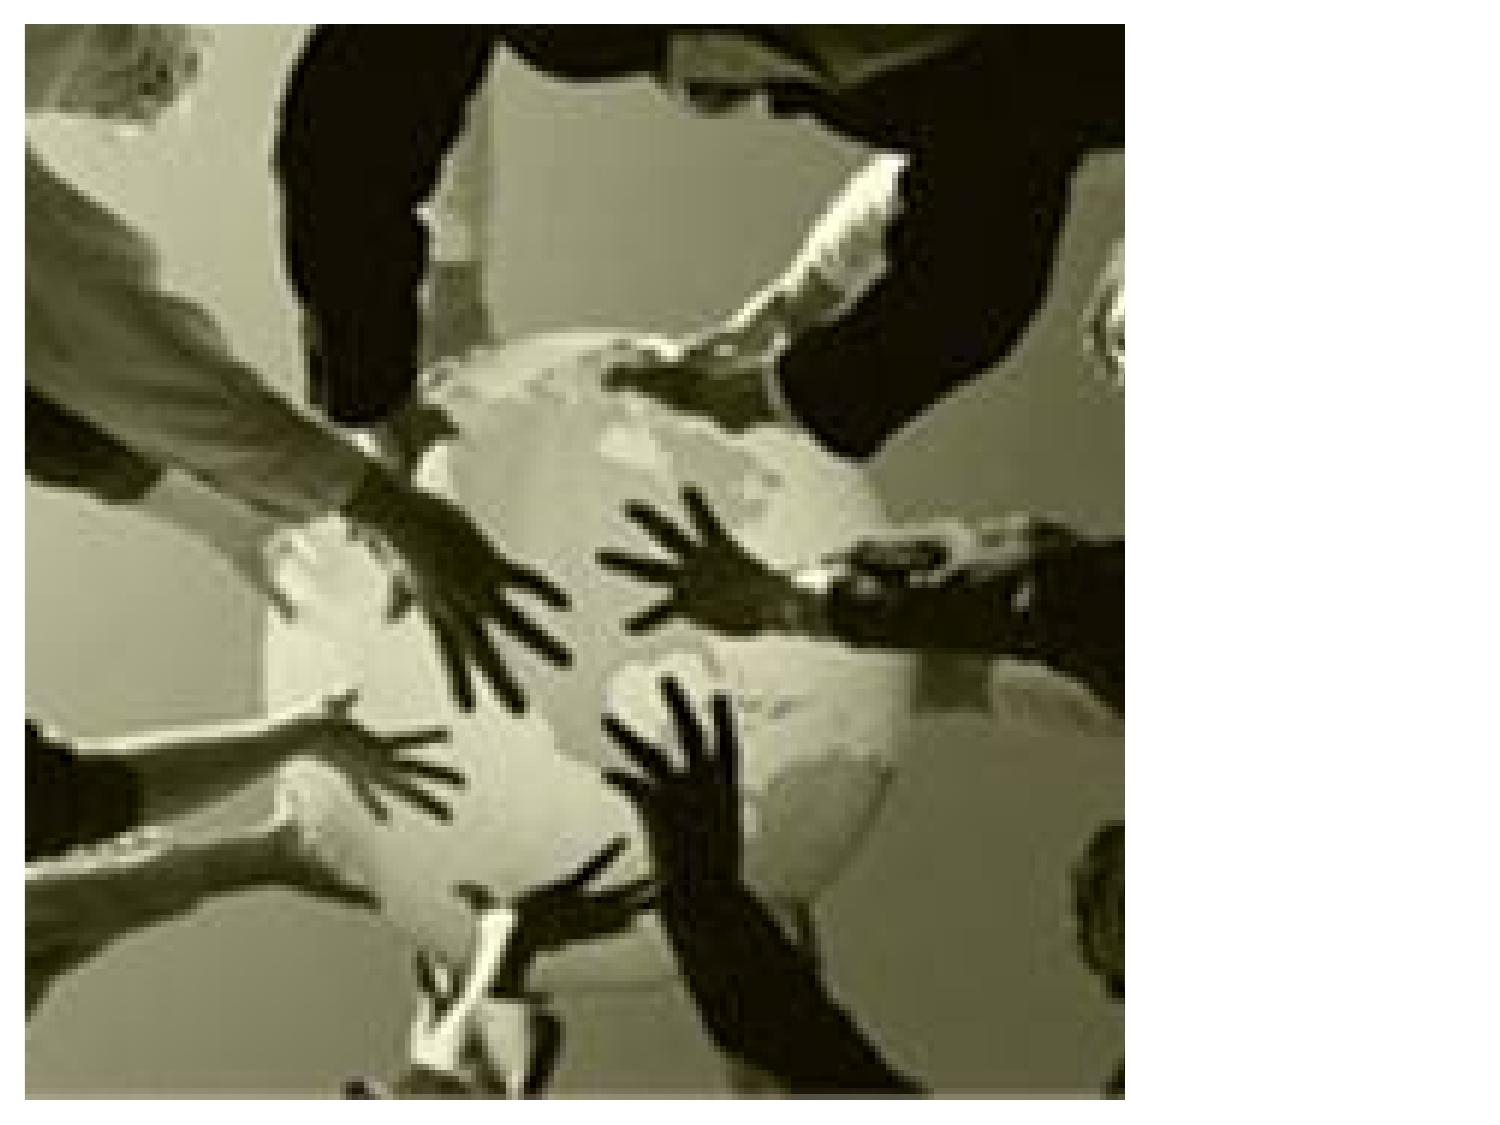

# O QUE DEFINE O ENSINO ?